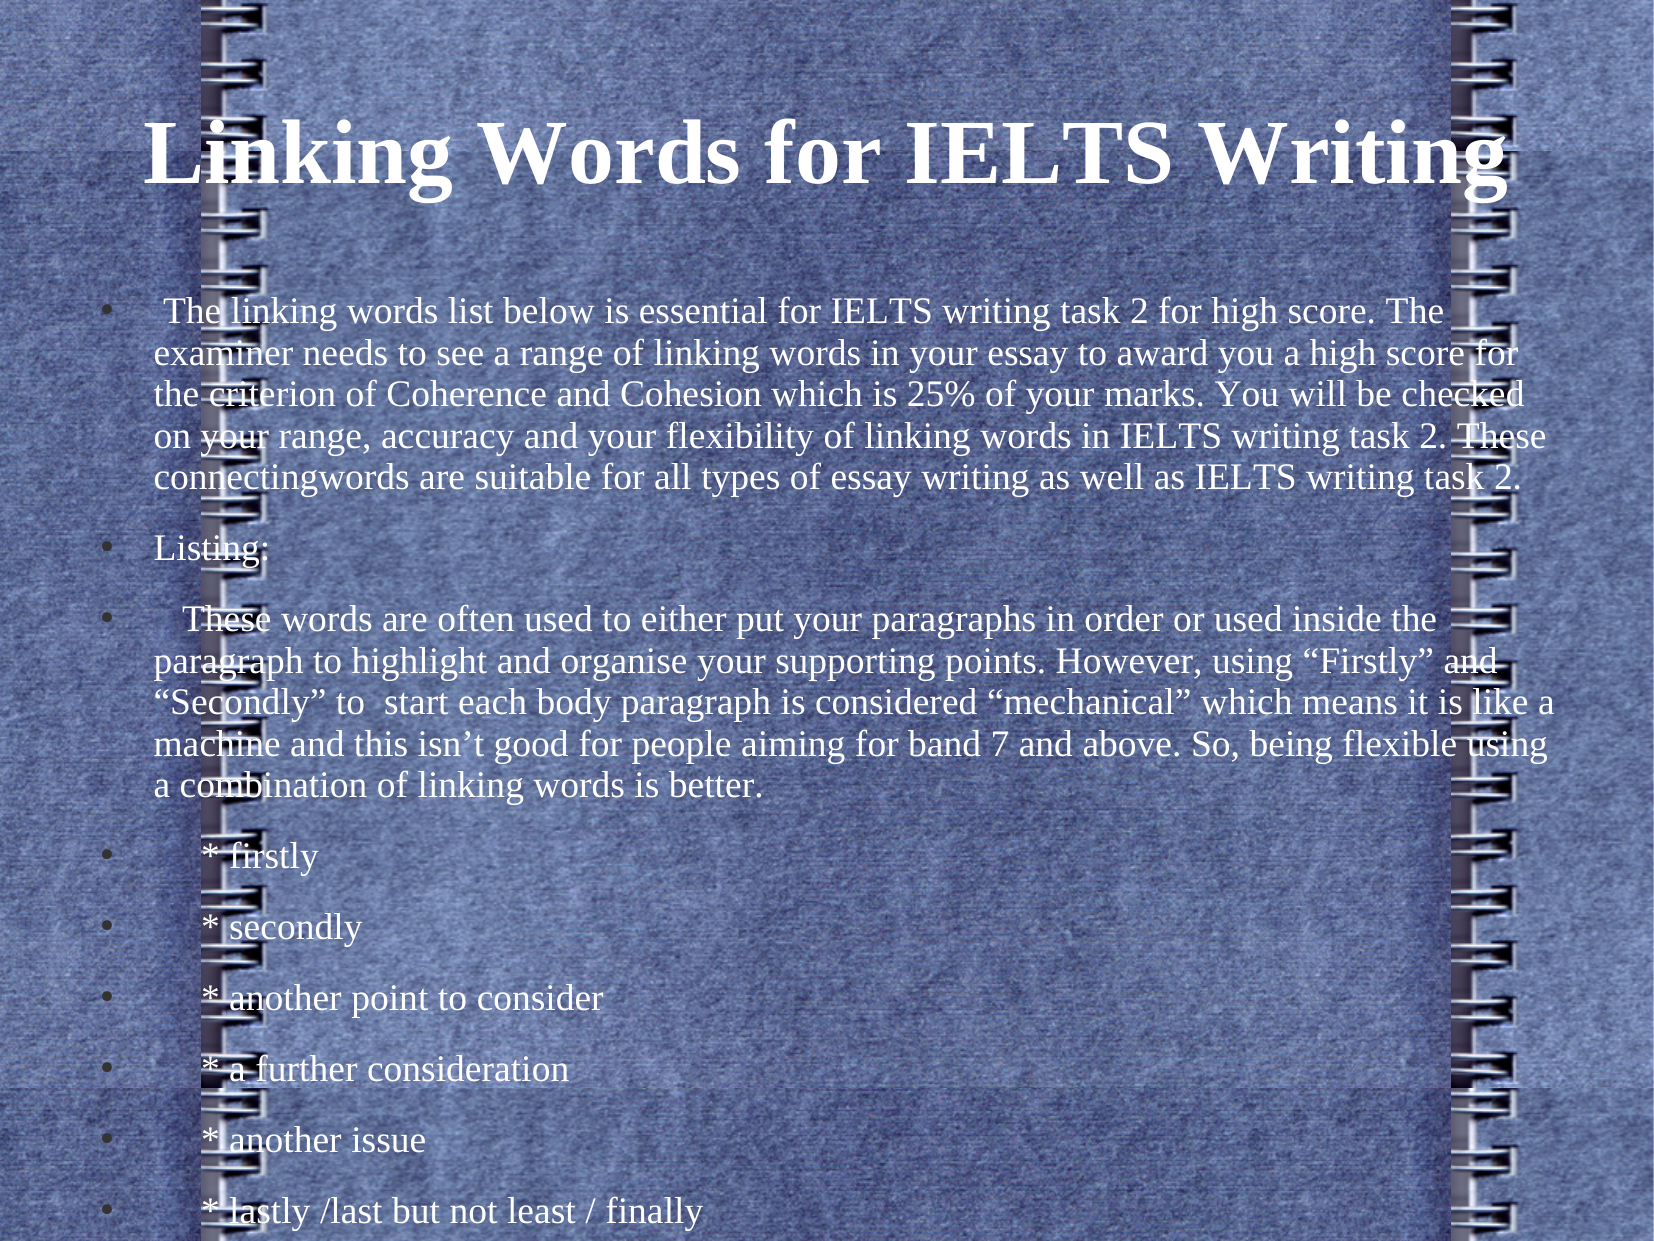

# Linking Words for IELTS Writing
 The linking words list below is essential for IELTS writing task 2 for high score. The examiner needs to see a range of linking words in your essay to award you a high score for the criterion of Coherence and Cohesion which is 25% of your marks. You will be checked on your range, accuracy and your flexibility of linking words in IELTS writing task 2. These connectingwords are suitable for all types of essay writing as well as IELTS writing task 2.
Listing:
 These words are often used to either put your paragraphs in order or used inside the paragraph to highlight and organise your supporting points. However, using “Firstly” and “Secondly” to start each body paragraph is considered “mechanical” which means it is like a machine and this isn’t good for people aiming for band 7 and above. So, being flexible using a combination of linking words is better.
 * firstly
 * secondly
 * another point to consider
 * a further consideration
 * another issue
 * lastly /last but not least / finally